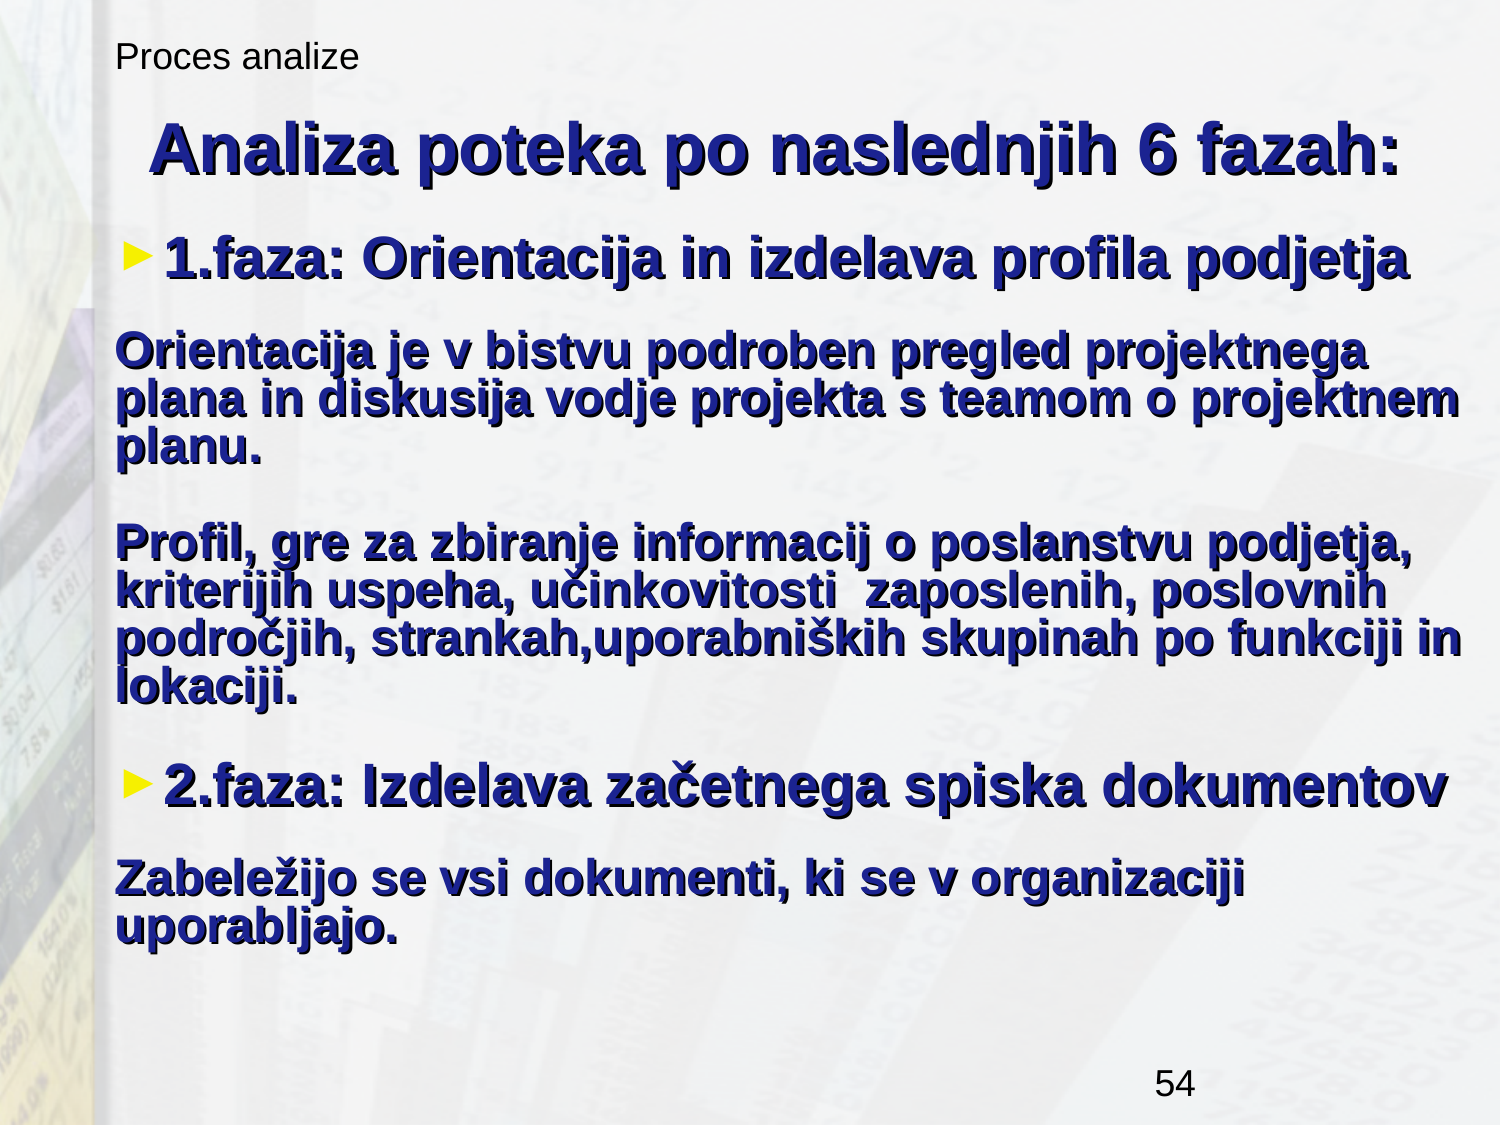

Proces analize
# Analiza poteka po naslednjih 6 fazah:
1.faza: Orientacija in izdelava profila podjetja
Orientacija je v bistvu podroben pregled projektnega plana in diskusija vodje projekta s teamom o projektnem planu.
Profil, gre za zbiranje informacij o poslanstvu podjetja, kriterijih uspeha, učinkovitosti 	zaposlenih, poslovnih področjih, strankah,uporabniških skupinah po funkciji in lokaciji.
2.faza: Izdelava začetnega spiska dokumentov
Zabeležijo se vsi dokumenti, ki se v organizaciji uporabljajo.
54